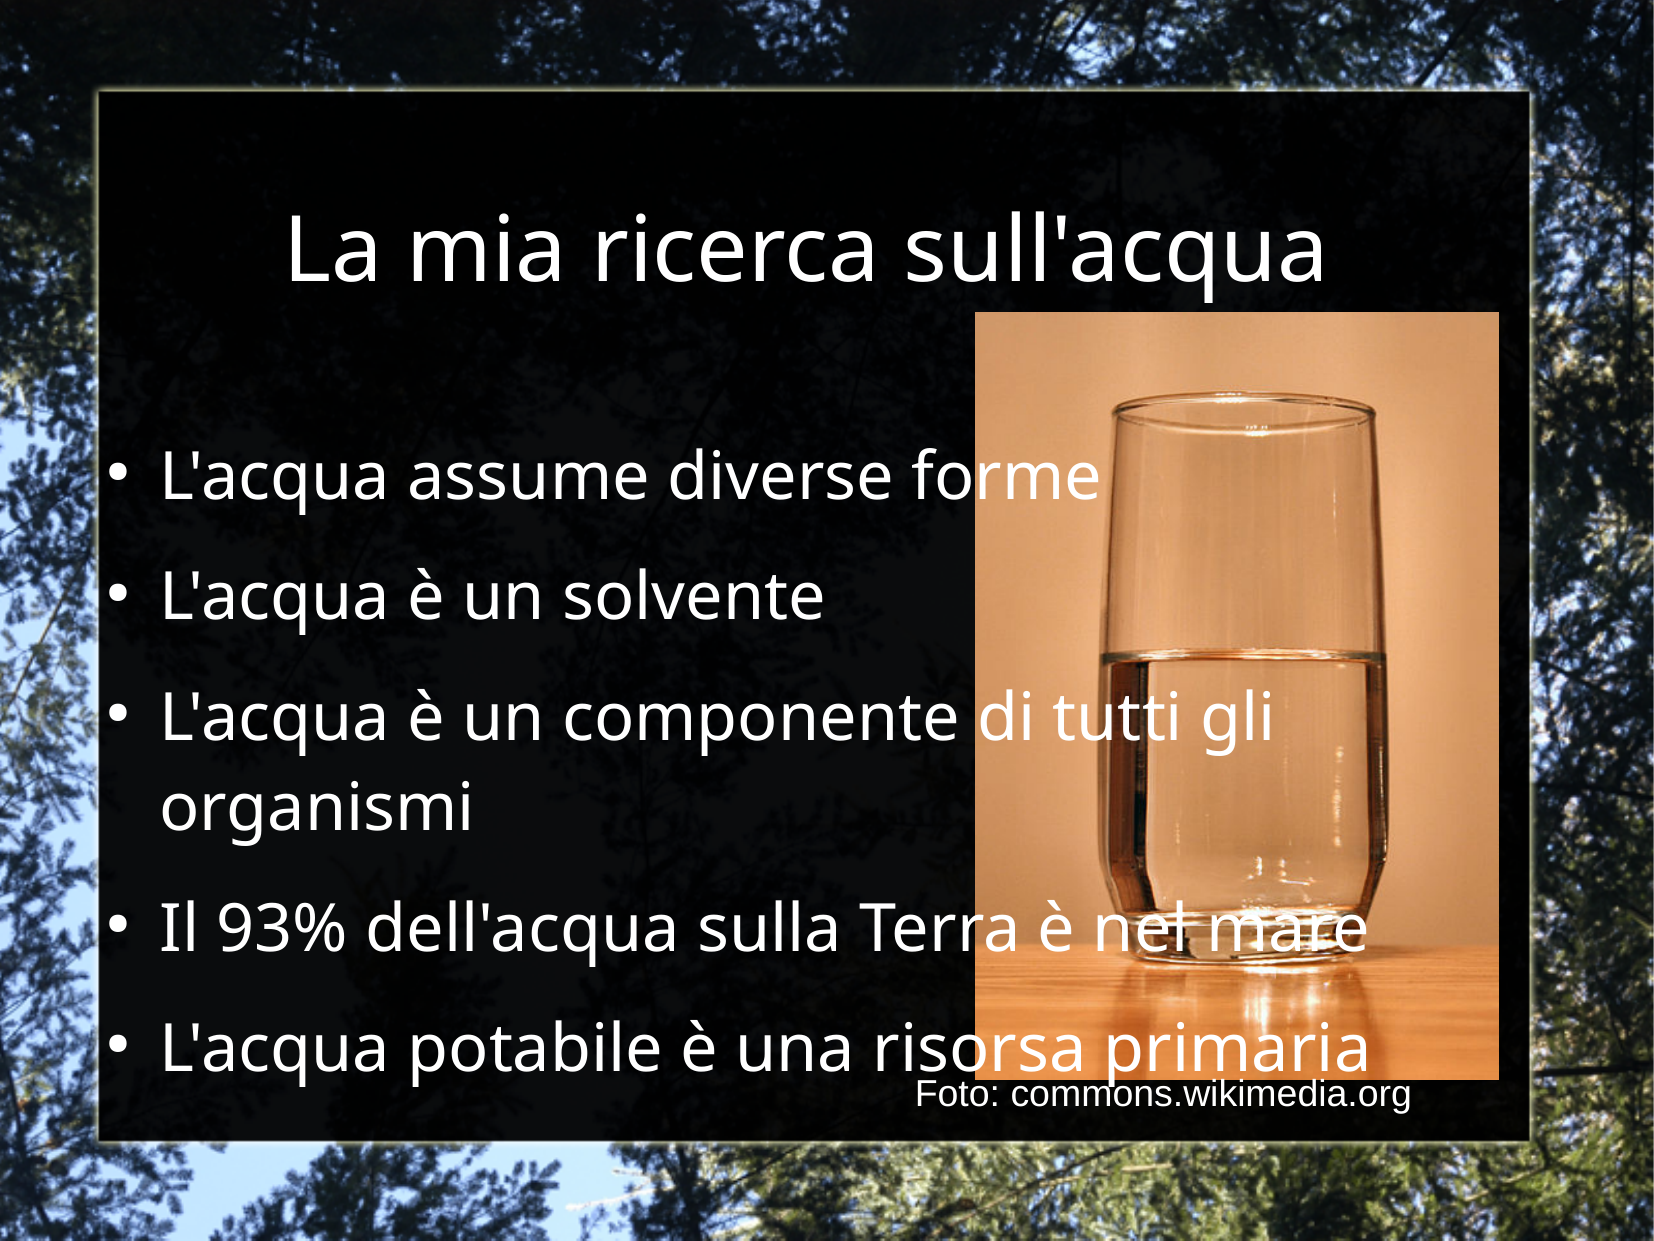

# La mia ricerca sull'acqua
L'acqua assume diverse forme
L'acqua è un solvente
L'acqua è un componente di tutti gli organismi
Il 93% dell'acqua sulla Terra è nel mare
L'acqua potabile è una risorsa primaria
Foto: commons.wikimedia.org